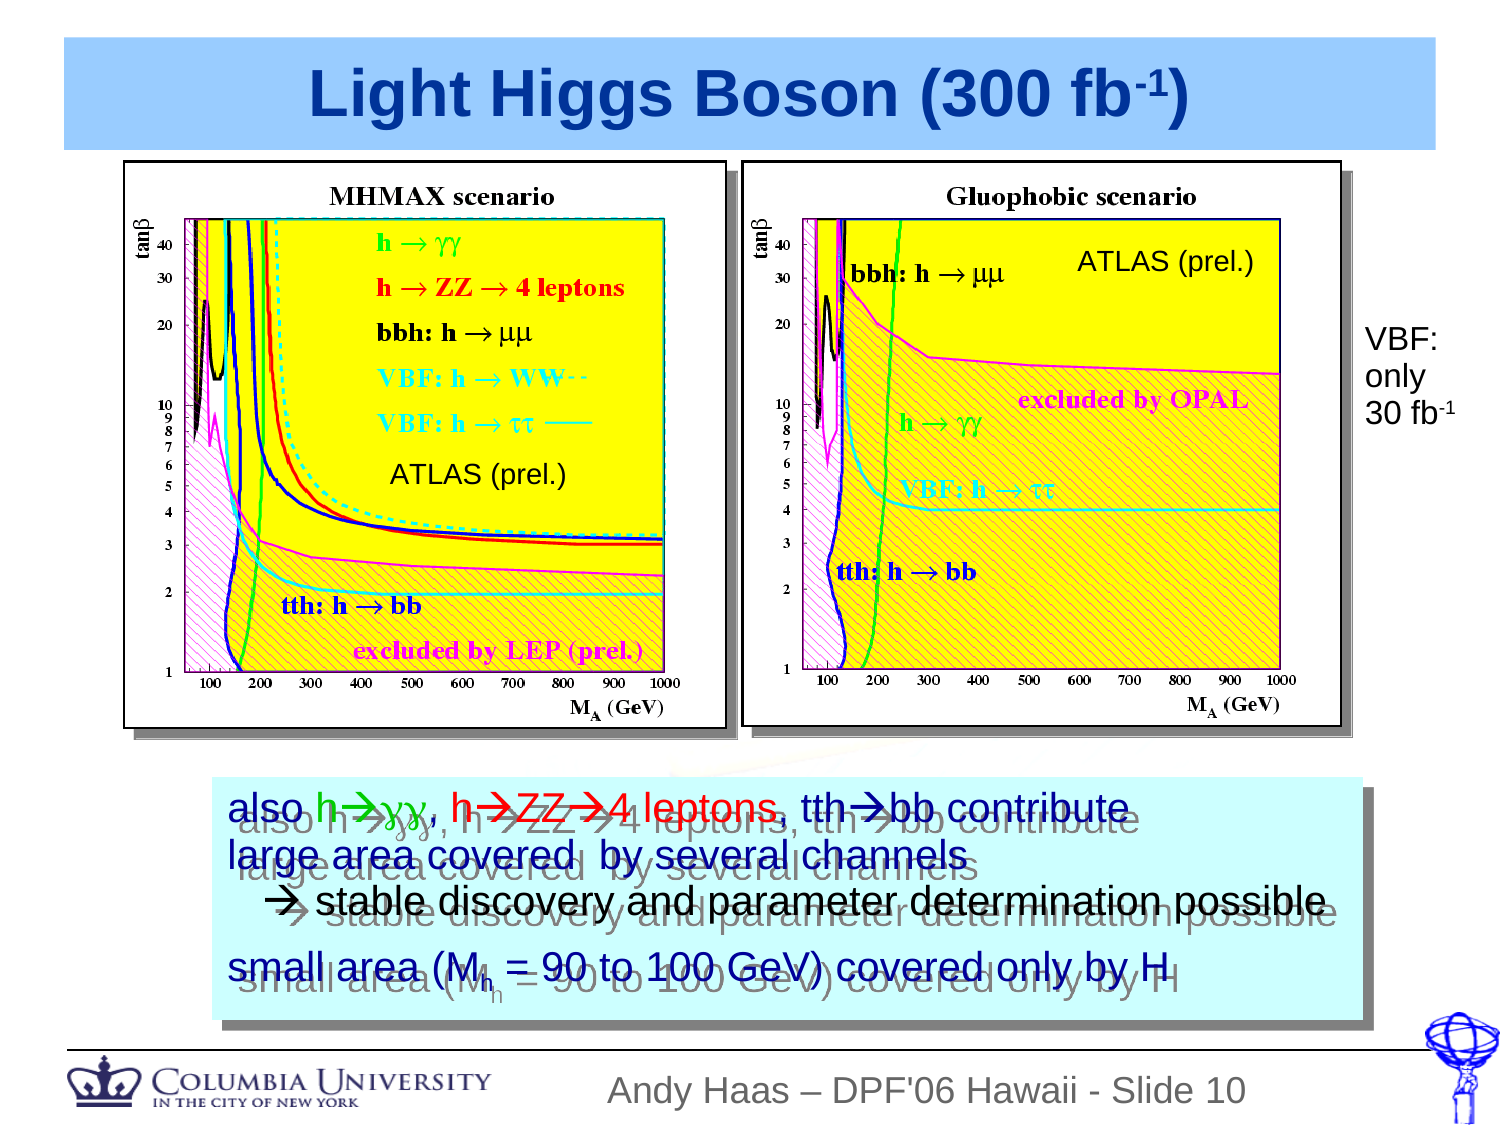

# Light Higgs Boson (300 fb-1)
ATLAS (prel.)
VBF:
only
30 fb-1
ATLAS (prel.)
also h, hZZ4 leptons, tthbb contribute
large area covered by several channels
  stable discovery and parameter determination possible
small area (Mh = 90 to 100 GeV) covered only by H